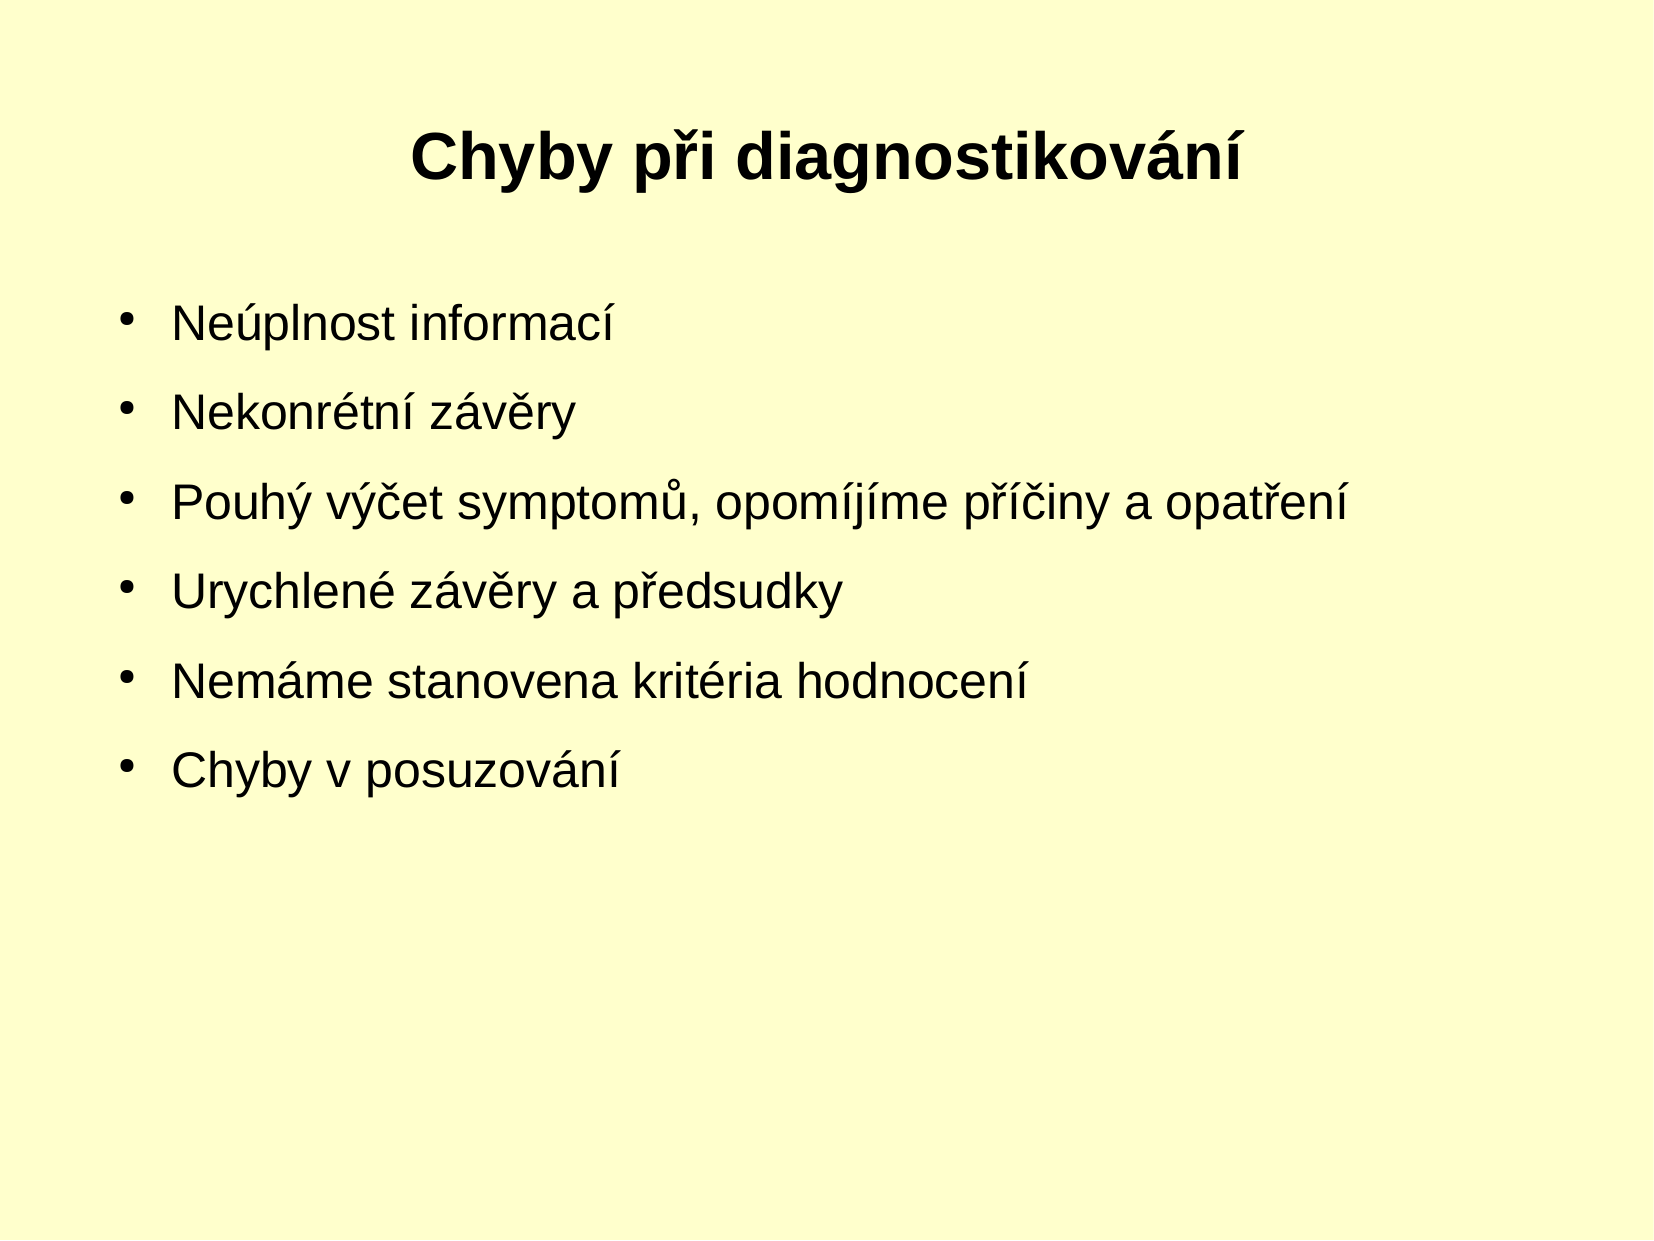

# Chyby při diagnostikování
Neúplnost informací
Nekonrétní závěry
Pouhý výčet symptomů, opomíjíme příčiny a opatření
Urychlené závěry a předsudky
Nemáme stanovena kritéria hodnocení
Chyby v posuzování